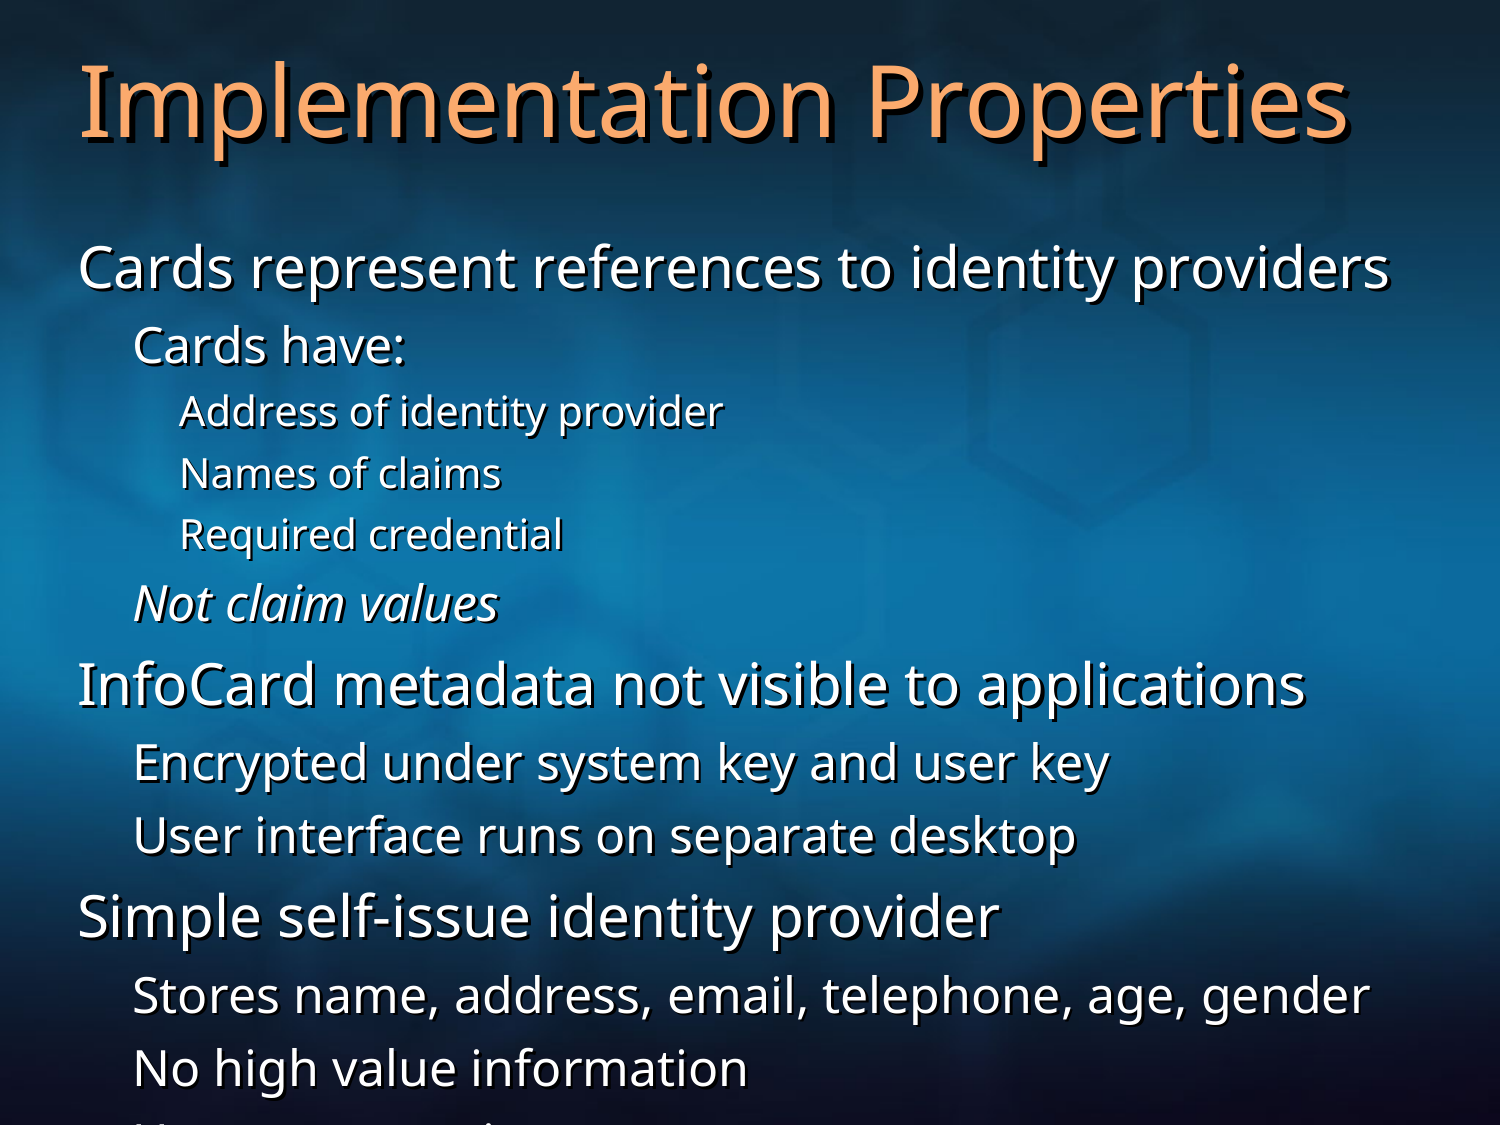

# Implementation Properties
Cards represent references to identity providers
Cards have:
Address of identity provider
Names of claims
Required credential
Not claim values
InfoCard metadata not visible to applications
Encrypted under system key and user key
User interface runs on separate desktop
Simple self-issue identity provider
Stores name, address, email, telephone, age, gender
No high value information
User must opt-in